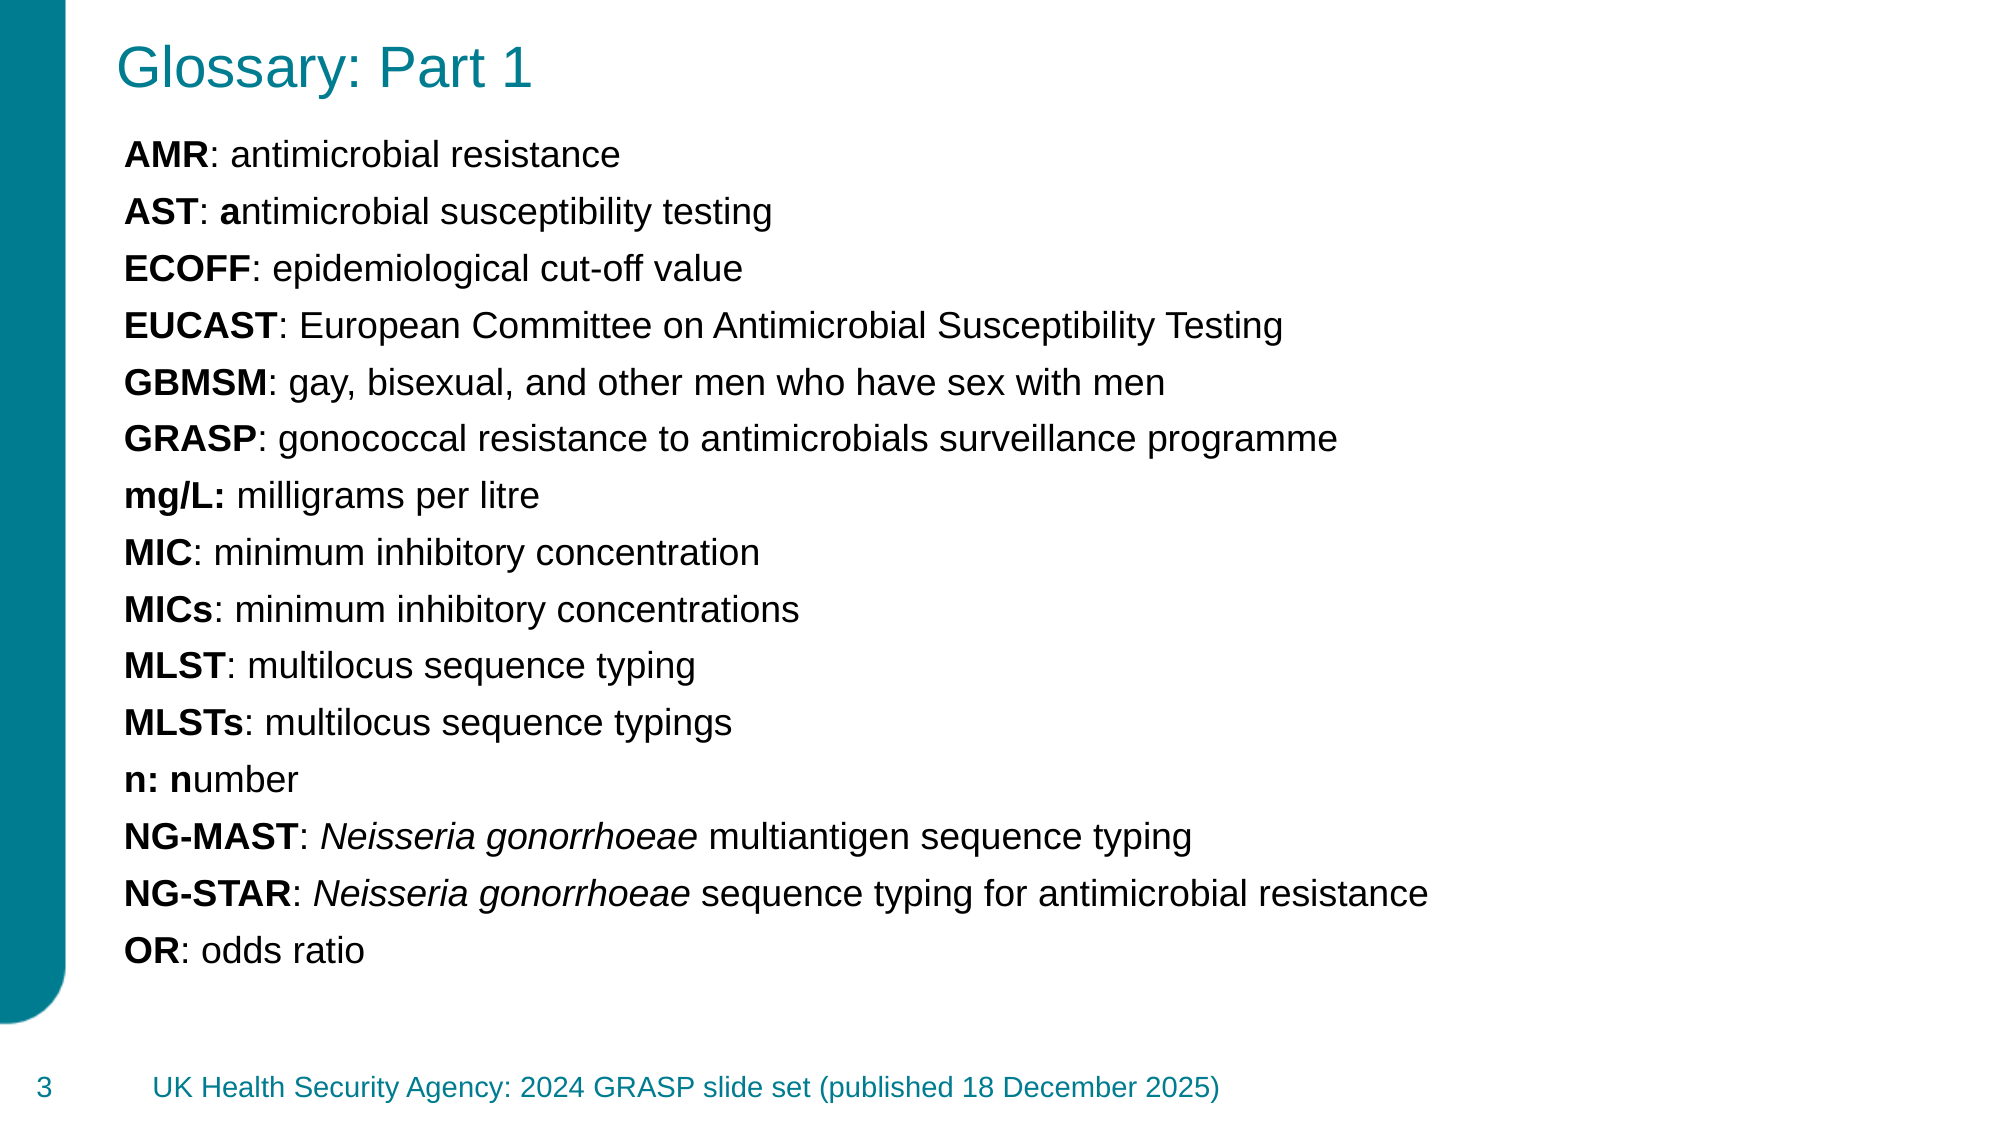

# Glossary: Part 1
AMR: antimicrobial resistance
AST: antimicrobial susceptibility testing
ECOFF: epidemiological cut-off value
EUCAST: European Committee on Antimicrobial Susceptibility Testing
GBMSM: gay, bisexual, and other men who have sex with men
GRASP: gonococcal resistance to antimicrobials surveillance programme
mg/L: milligrams per litre
MIC: minimum inhibitory concentration
MICs: minimum inhibitory concentrations
MLST: multilocus sequence typing
MLSTs: multilocus sequence typings
n: number
NG-MAST: Neisseria gonorrhoeae multiantigen sequence typing
NG-STAR: Neisseria gonorrhoeae sequence typing for antimicrobial resistance
OR: odds ratio
3
UK Health Security Agency: 2024 GRASP slide set (published 18 December 2025)